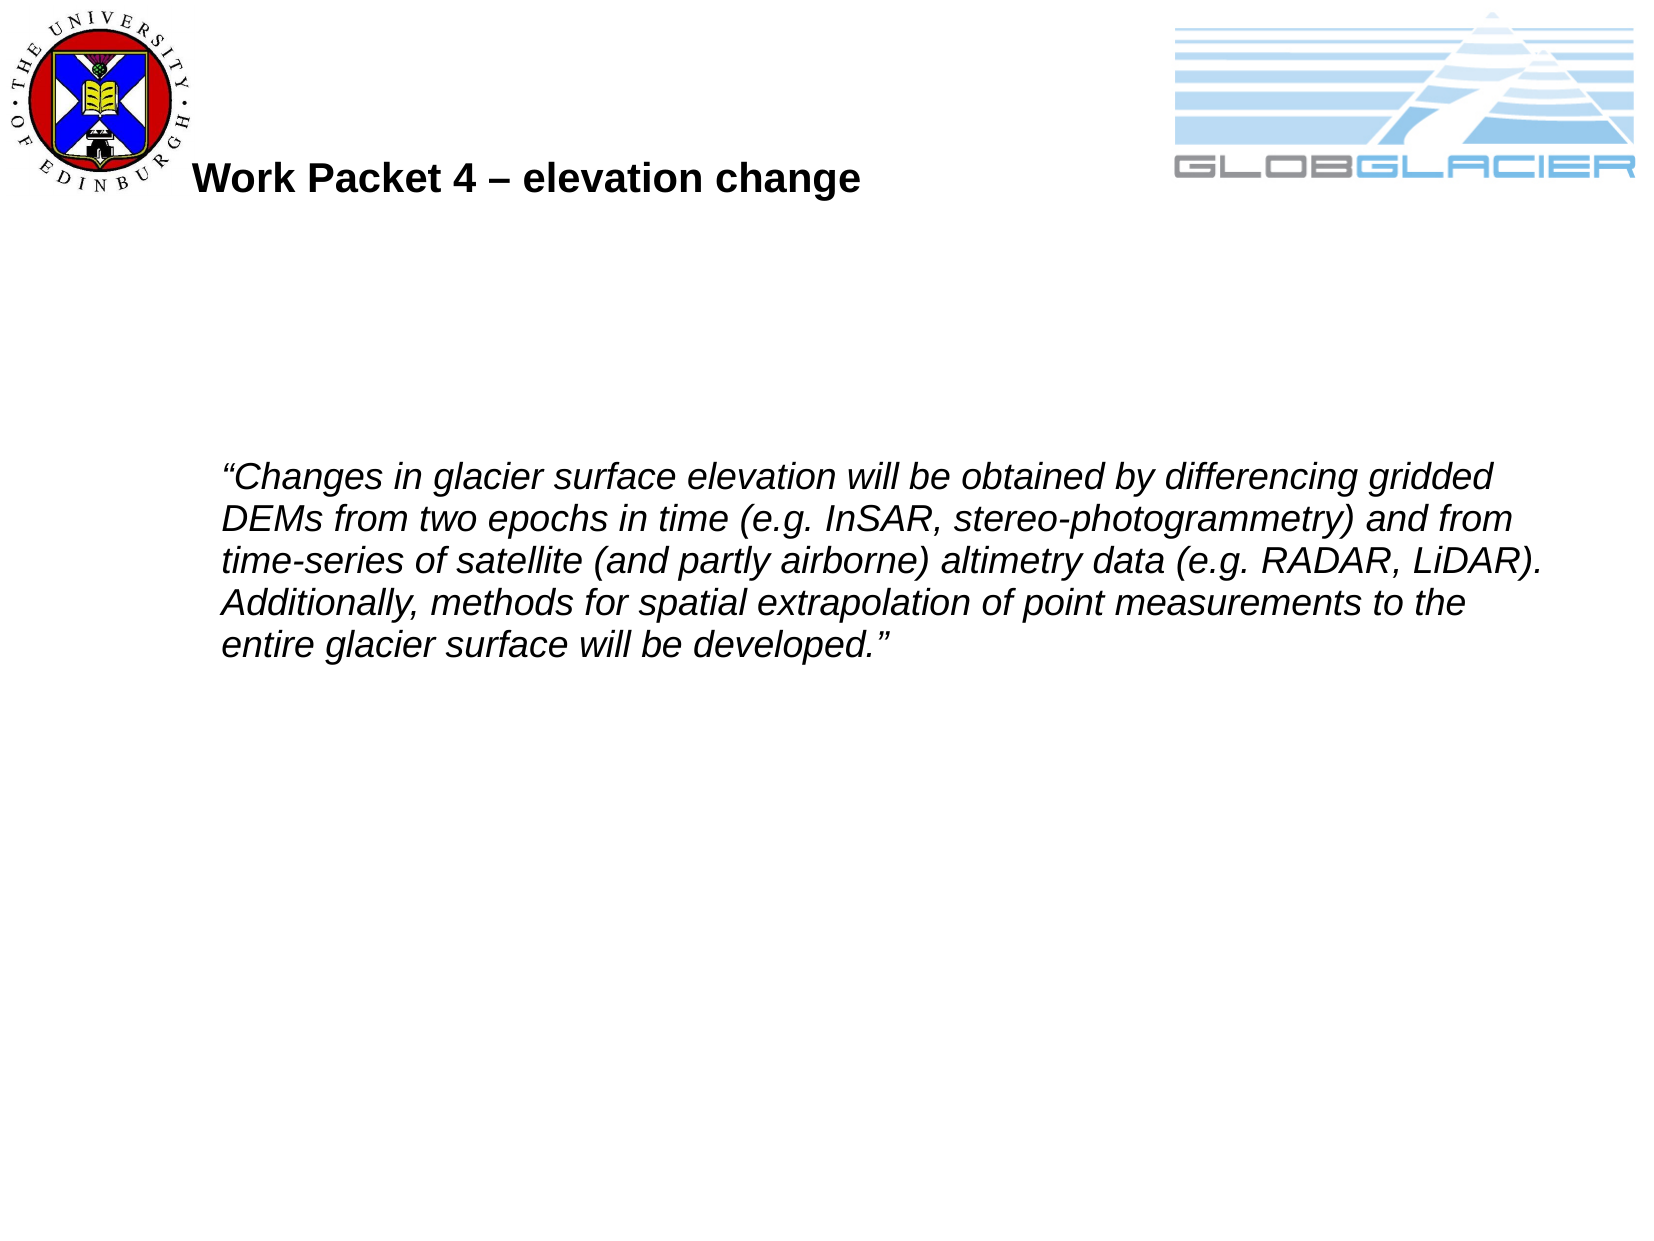

Work Packet 4 – elevation change
“Changes in glacier surface elevation will be obtained by differencing gridded
DEMs from two epochs in time (e.g. InSAR, stereo-photogrammetry) and from
time-series of satellite (and partly airborne) altimetry data (e.g. RADAR, LiDAR). Additionally, methods for spatial extrapolation of point measurements to the
entire glacier surface will be developed.”